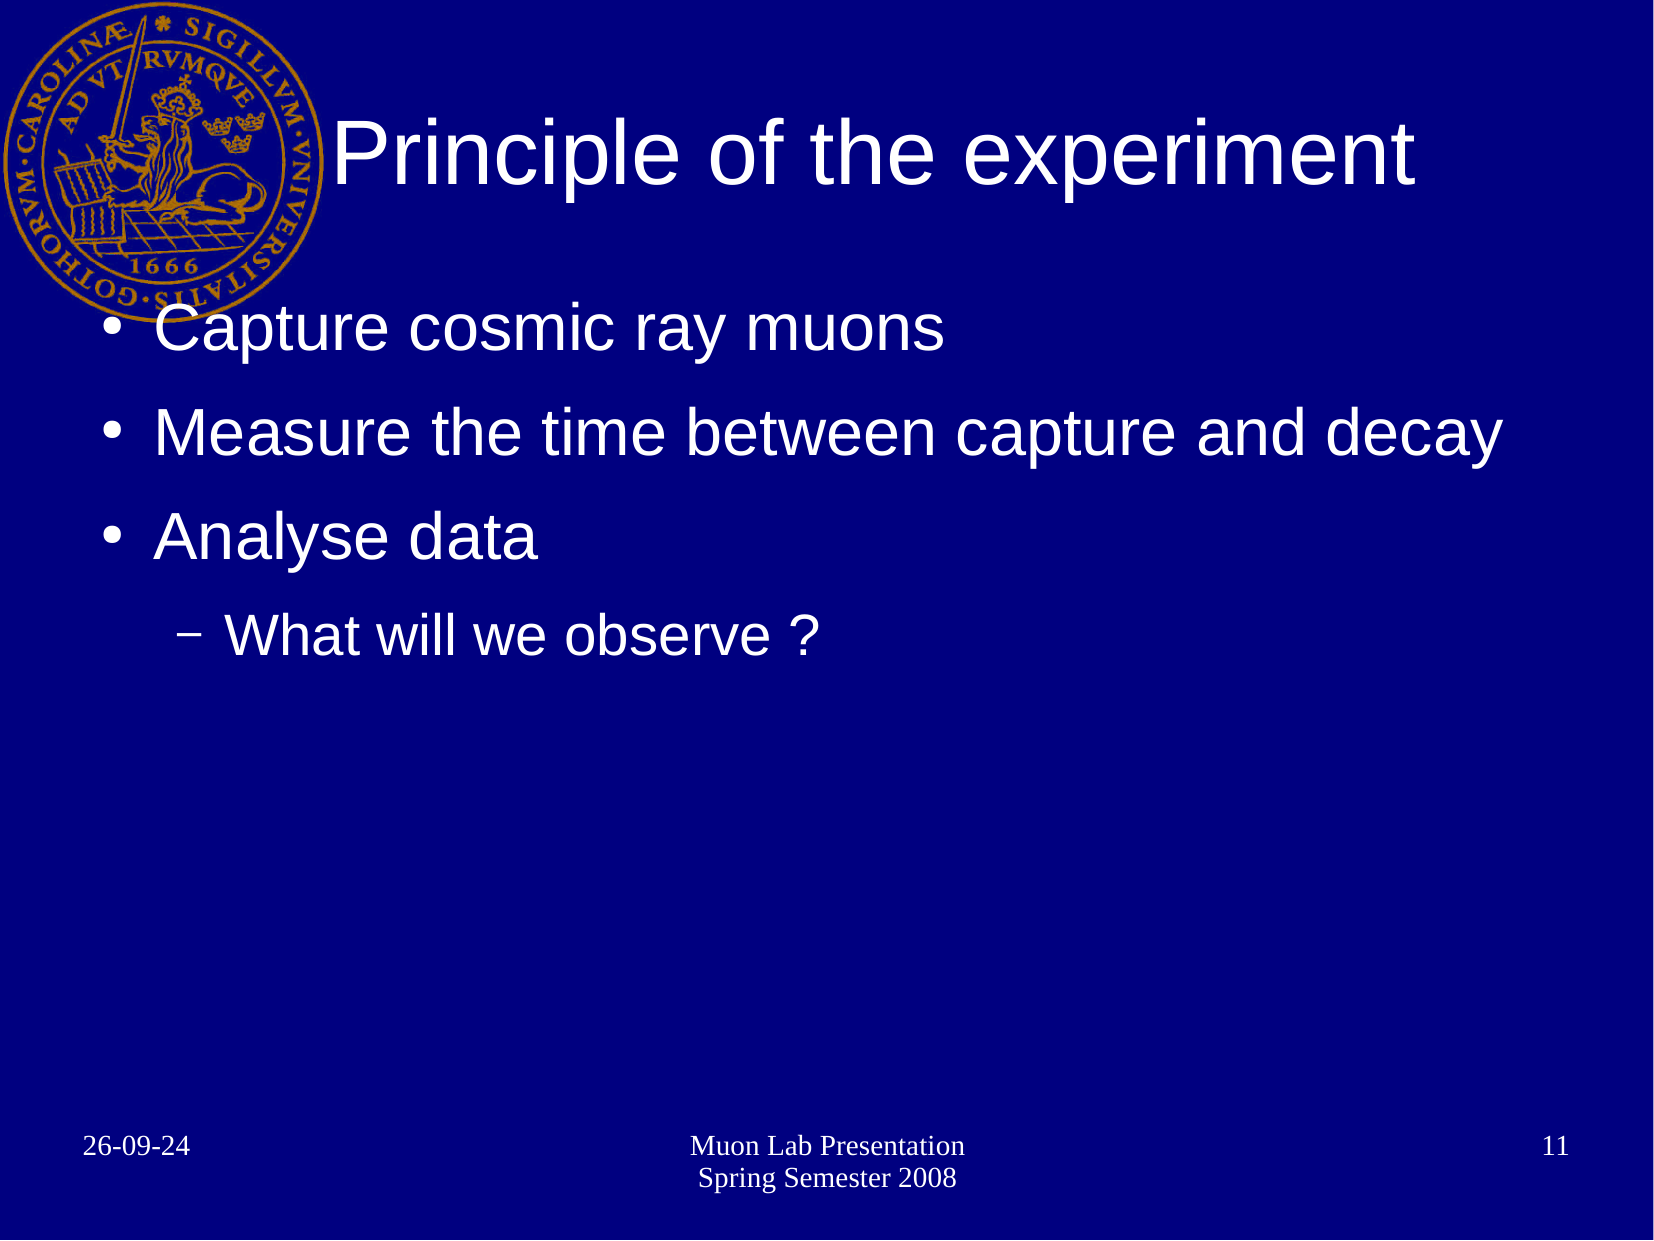

# Principle of the experiment
Capture cosmic ray muons
Measure the time between capture and decay
Analyse data
What will we observe ?
11